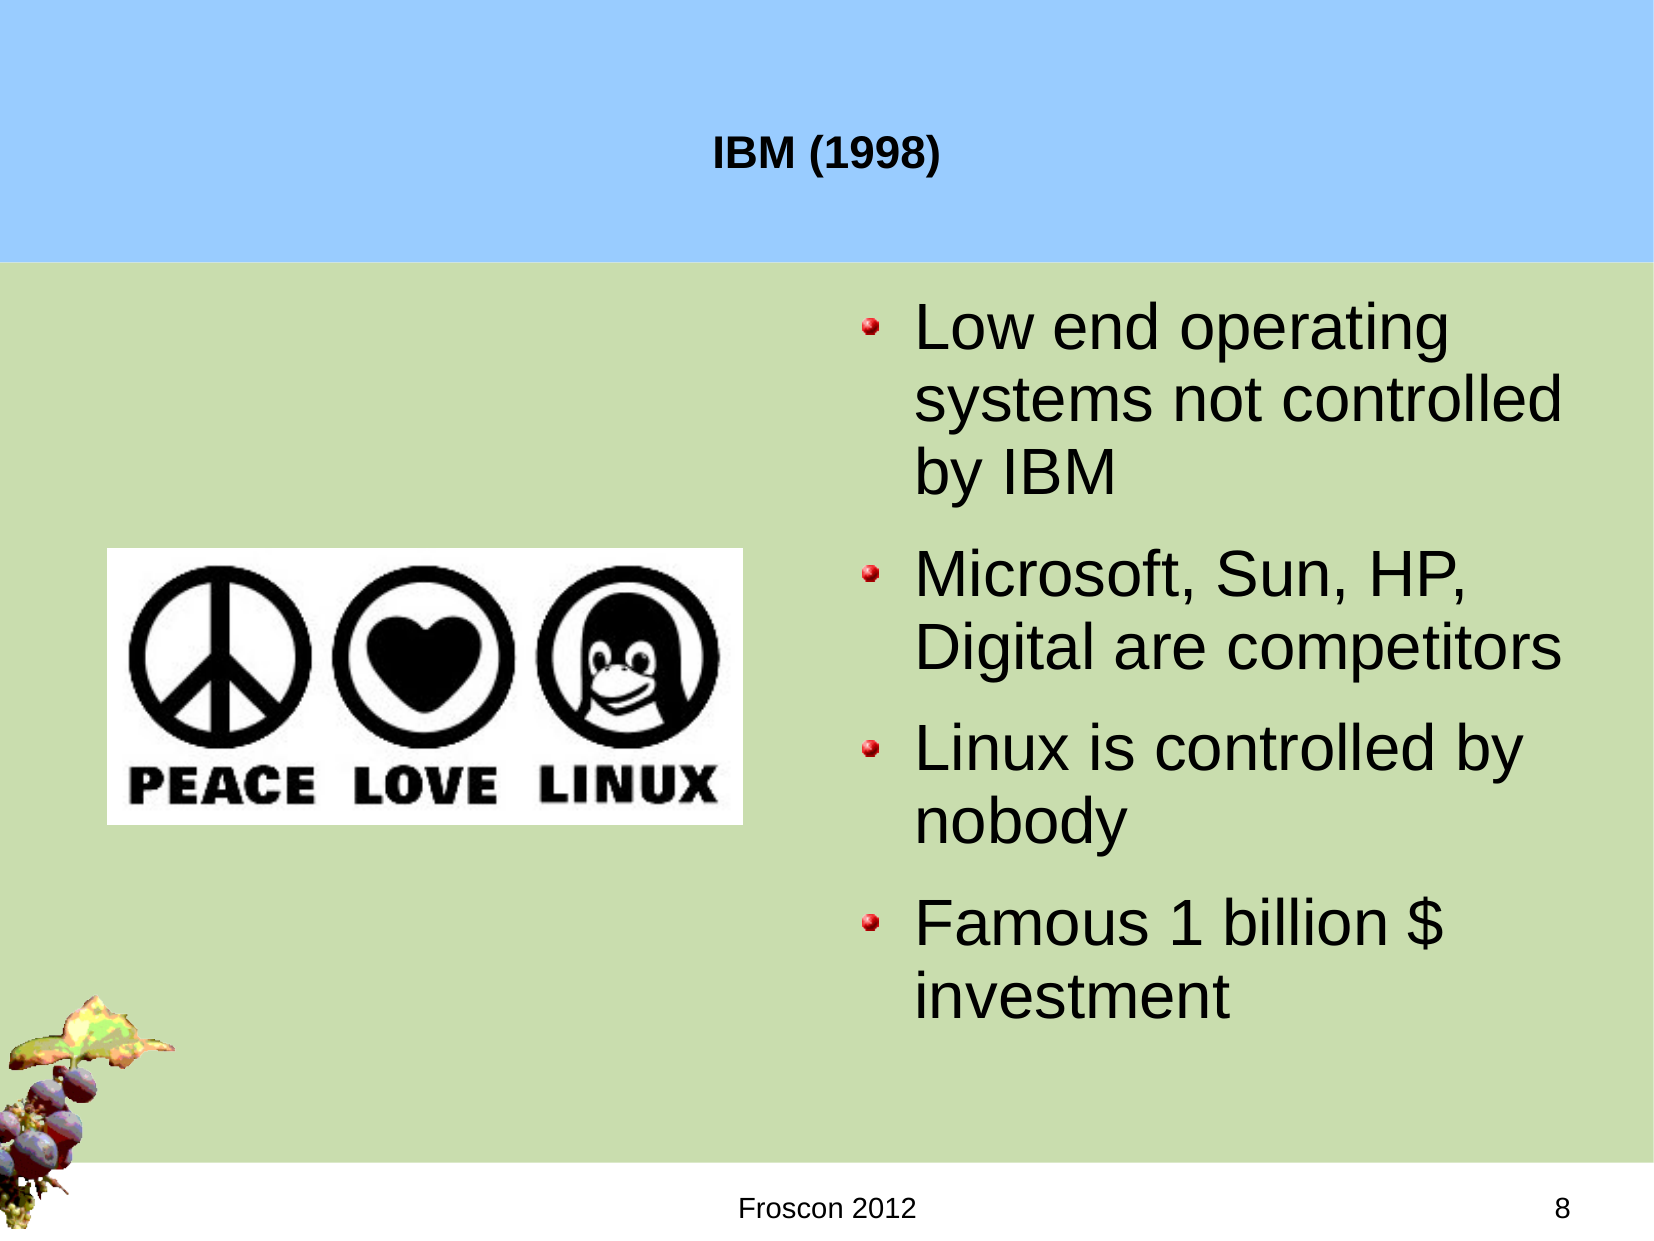

# IBM (1998)
Low end operating systems not controlled by IBM
Microsoft, Sun, HP, Digital are competitors
Linux is controlled by nobody
Famous 1 billion $ investment
Froscon 2012
8